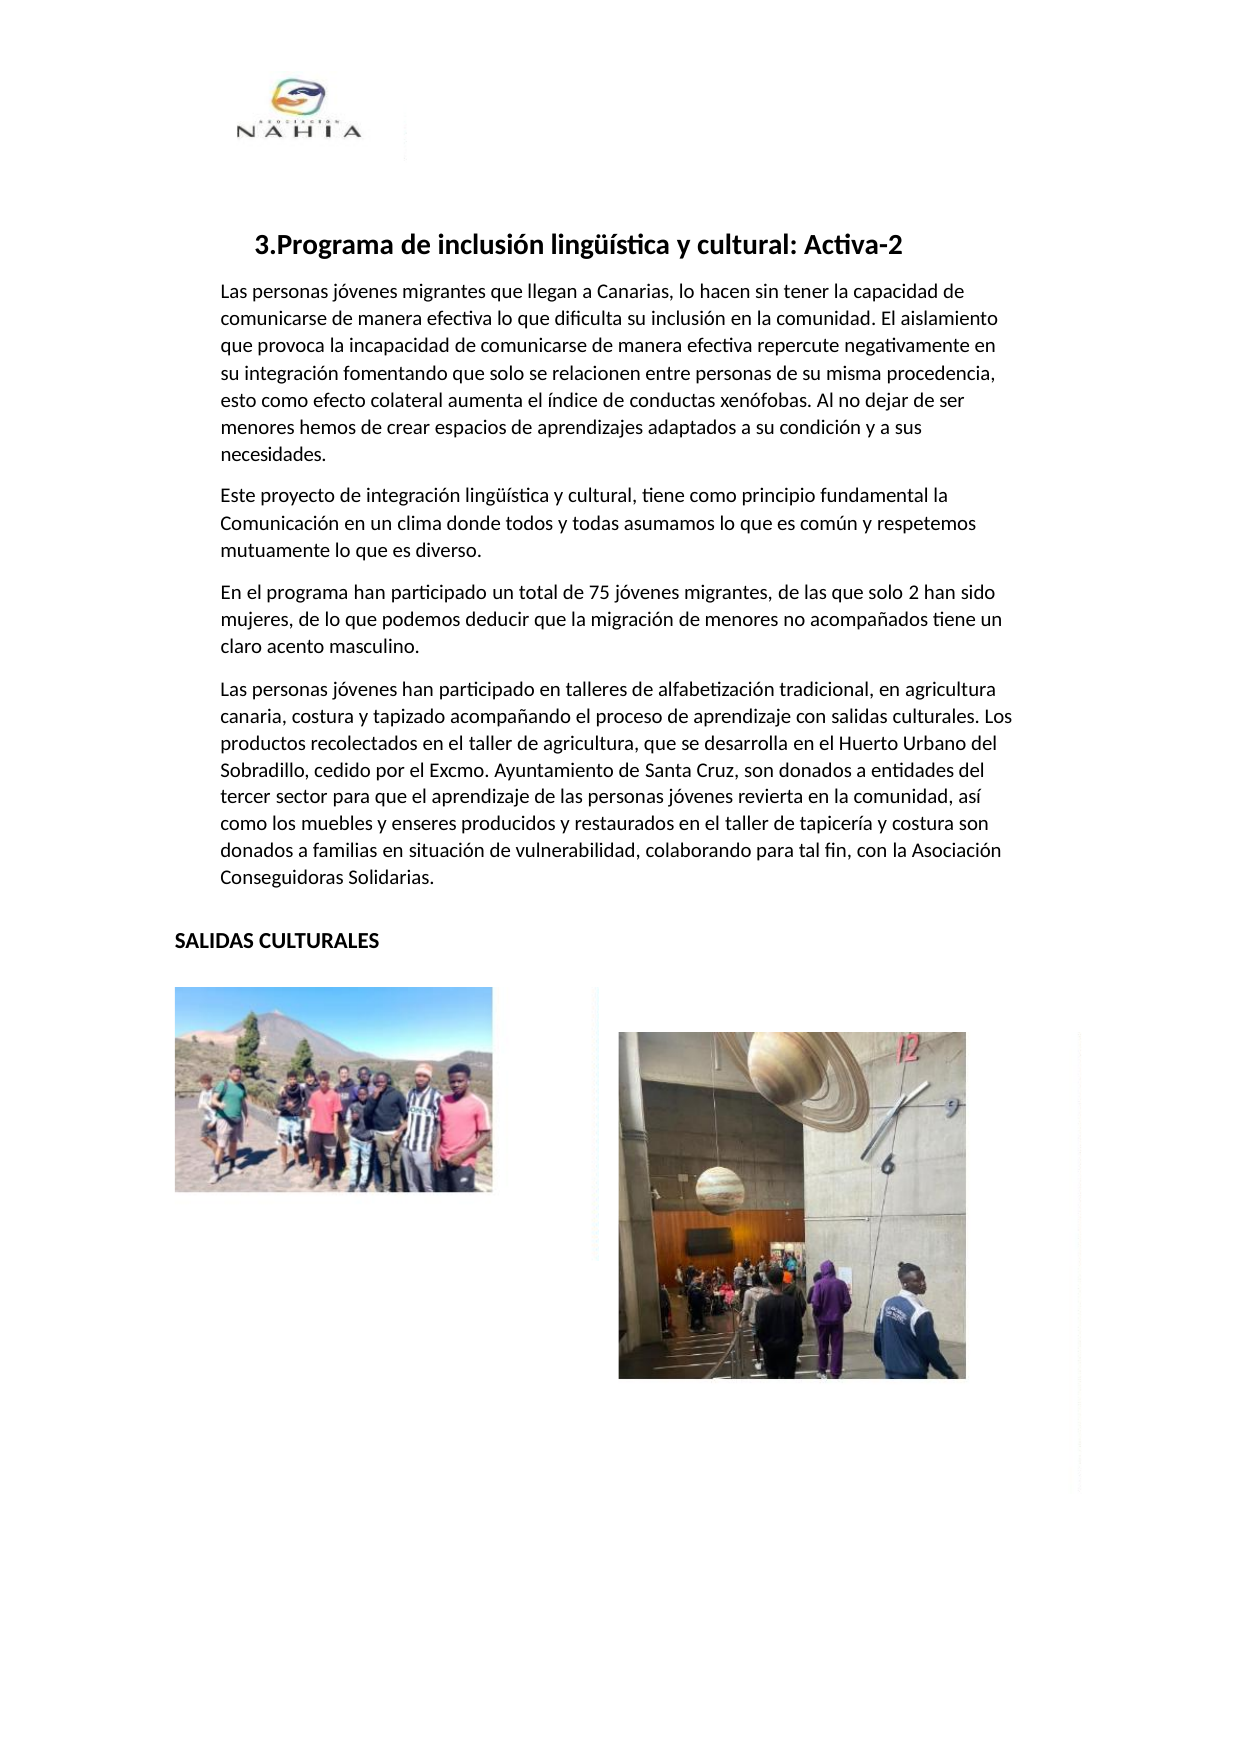

3.Programa de inclusión lingüística y cultural: Activa-2
Las personas jóvenes migrantes que llegan a Canarias, lo hacen sin tener la capacidad de
comunicarse de manera efectiva lo que dificulta su inclusión en la comunidad. El aislamiento
que provoca la incapacidad de comunicarse de manera efectiva repercute negativamente en
su integración fomentando que solo se relacionen entre personas de su misma procedencia,
esto como efecto colateral aumenta el índice de conductas xenófobas. Al no dejar de ser
menores hemos de crear espacios de aprendizajes adaptados a su condición y a sus
necesidades.
Este proyecto de integración lingüística y cultural, tiene como principio fundamental la
Comunicación en un clima donde todos y todas asumamos lo que es común y respetemos
mutuamente lo que es diverso.
En el programa han participado un total de 75 jóvenes migrantes, de las que solo 2 han sido
mujeres, de lo que podemos deducir que la migración de menores no acompañados tiene un
claro acento masculino.
Las personas jóvenes han participado en talleres de alfabetización tradicional, en agricultura
canaria, costura y tapizado acompañando el proceso de aprendizaje con salidas culturales. Los
productos recolectados en el taller de agricultura, que se desarrolla en el Huerto Urbano del
Sobradillo, cedido por el Excmo. Ayuntamiento de Santa Cruz, son donados a entidades del
tercer sector para que el aprendizaje de las personas jóvenes revierta en la comunidad, así
como los muebles y enseres producidos y restaurados en el taller de tapicería y costura son
donados a familias en situación de vulnerabilidad, colaborando para tal fin, con la Asociación
Conseguidoras Solidarias.
SALIDAS CULTURALES